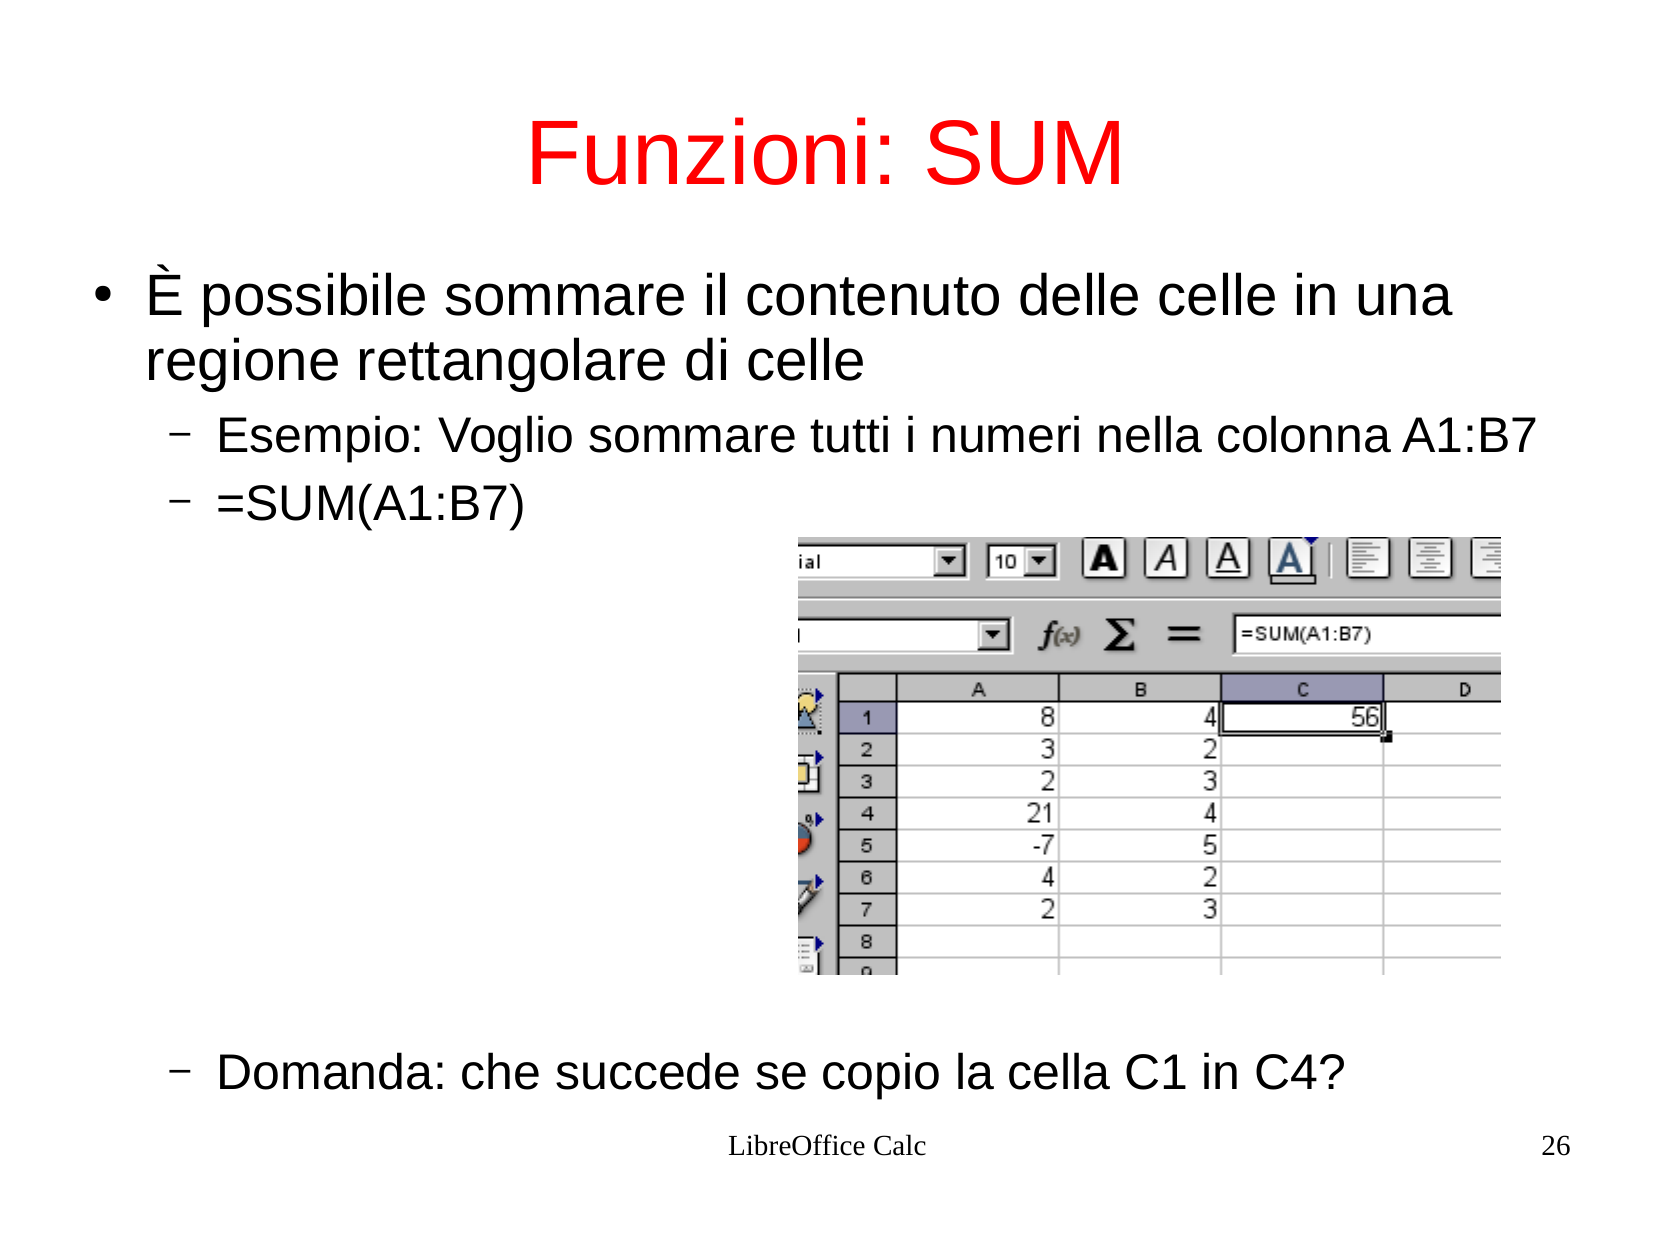

# Funzioni: SUM
È possibile sommare il contenuto delle celle in una regione rettangolare di celle
Esempio: Voglio sommare tutti i numeri nella colonna A1:B7
=SUM(A1:B7)
Domanda: che succede se copio la cella C1 in C4?
LibreOffice Calc
26